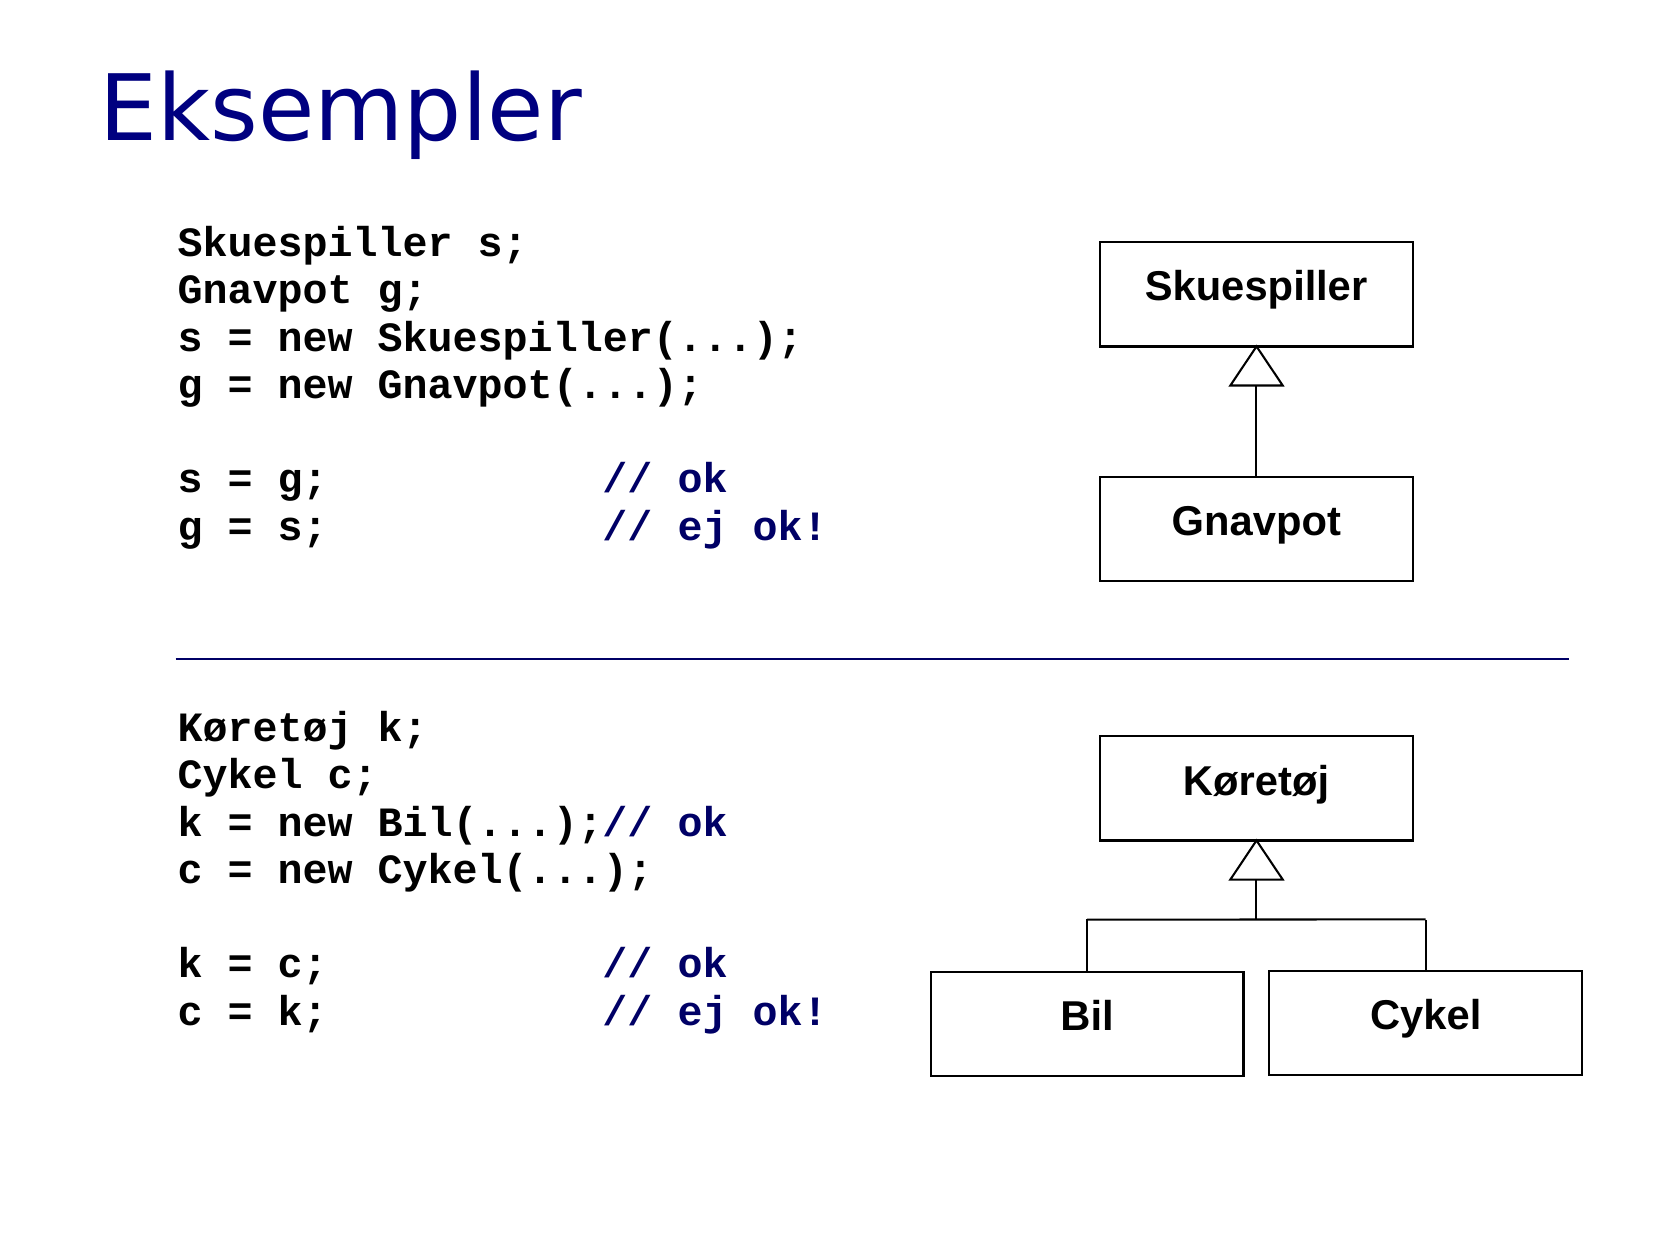

# Eksempler
Skuespiller s;
Gnavpot g;
s = new Skuespiller(...);
g = new Gnavpot(...);
s = g; // ok
g = s; // ej ok!
Skuespiller
Gnavpot
Køretøj k;
Cykel c;
k = new Bil(...);// ok
c = new Cykel(...);
k = c; // ok
c = k; // ej ok!
Køretøj
Cykel
Bil